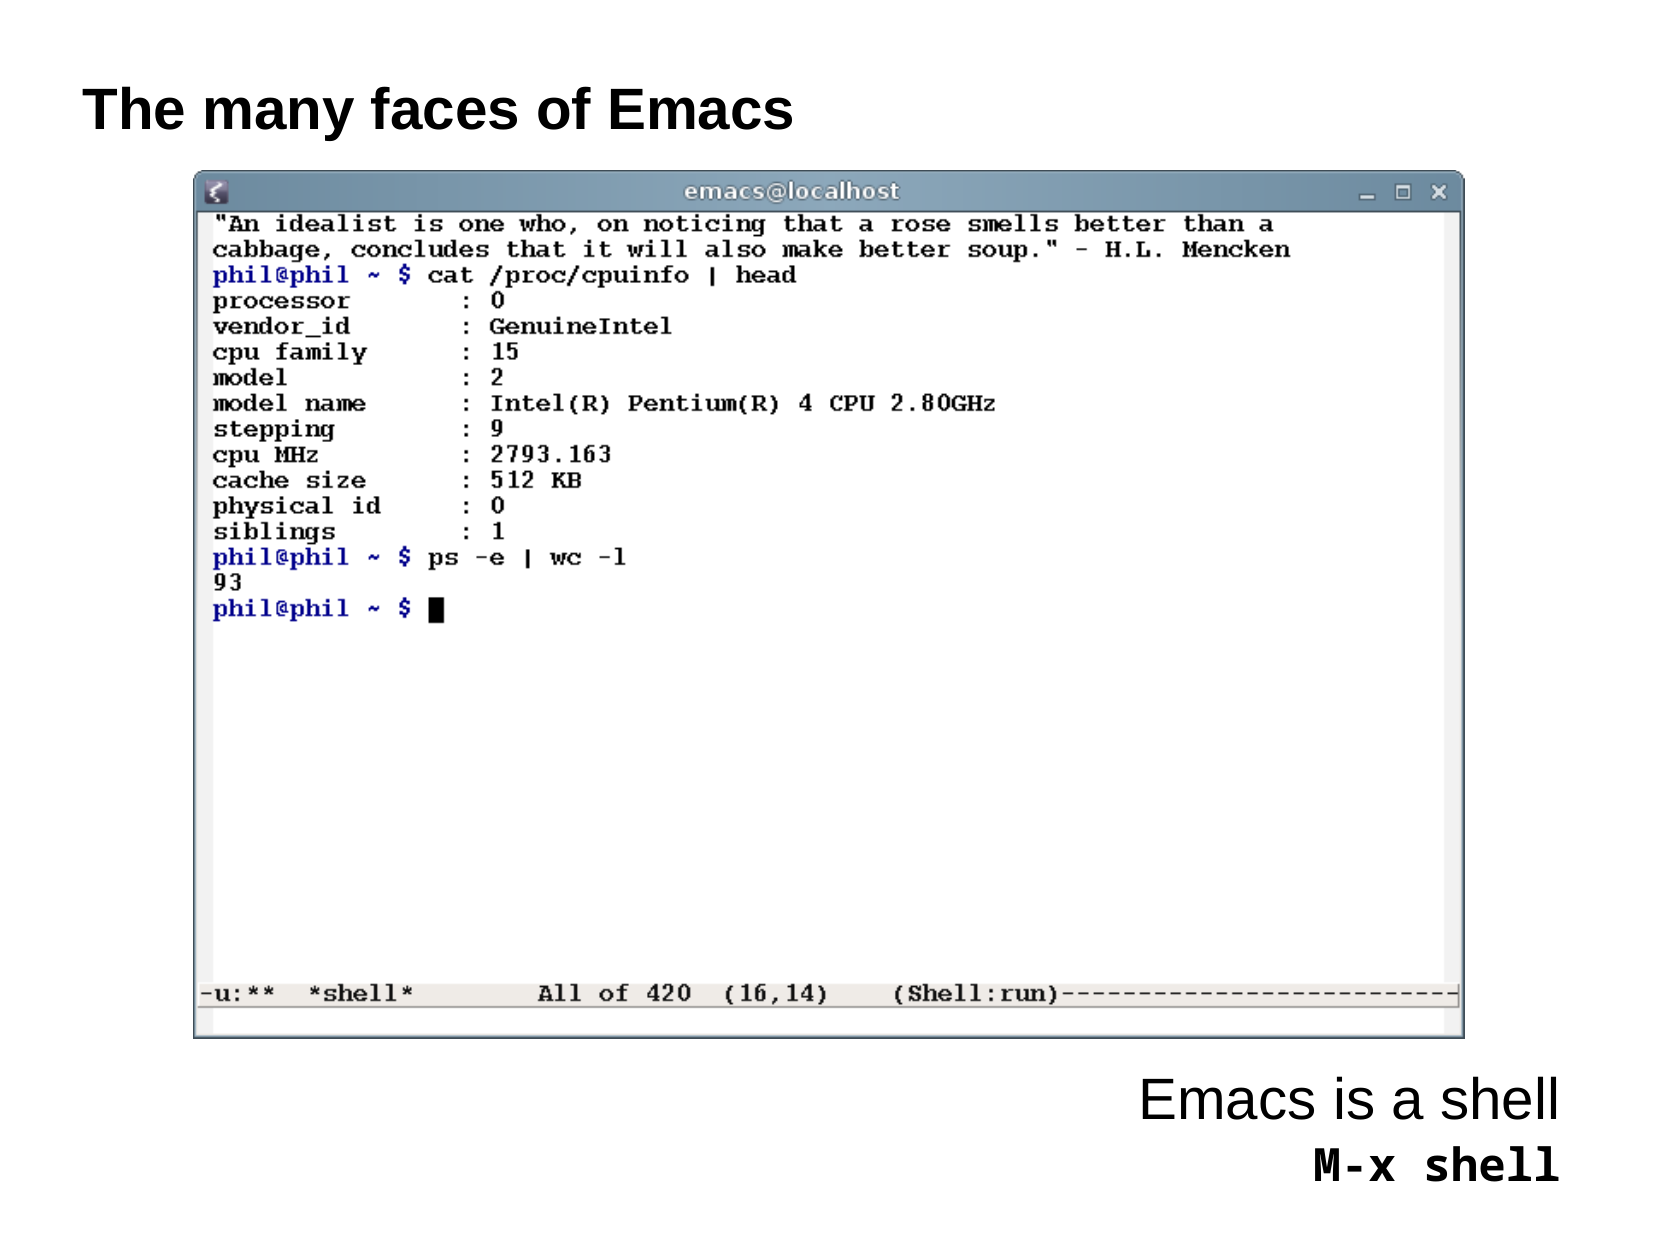

# The many faces of Emacs
Emacs is a shell
M-x shell